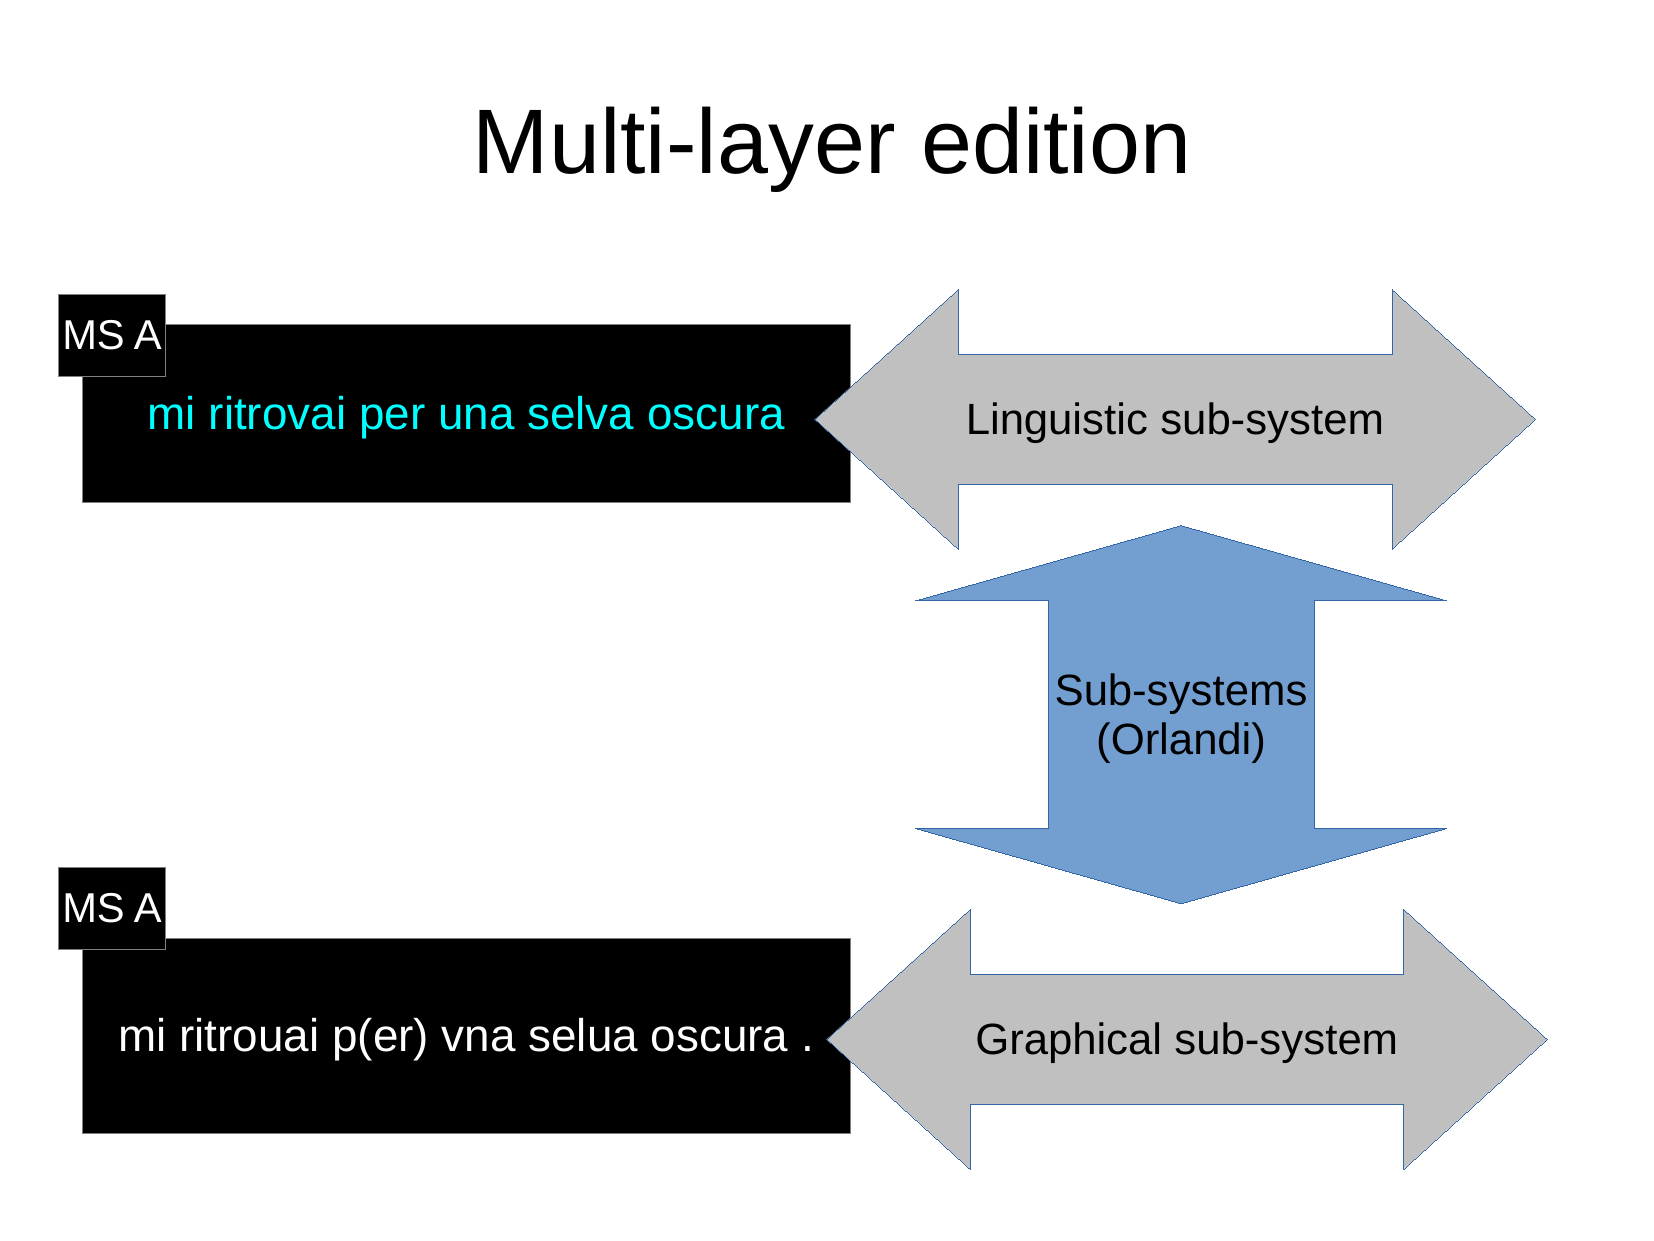

# Multi-layer edition
Linguistic sub-system
MS A
mi ritrovai per una selva oscura
Sub-systems
(Orlandi)
MS A
Graphical sub-system
mi ritrouai p(er) vna selua oscura .